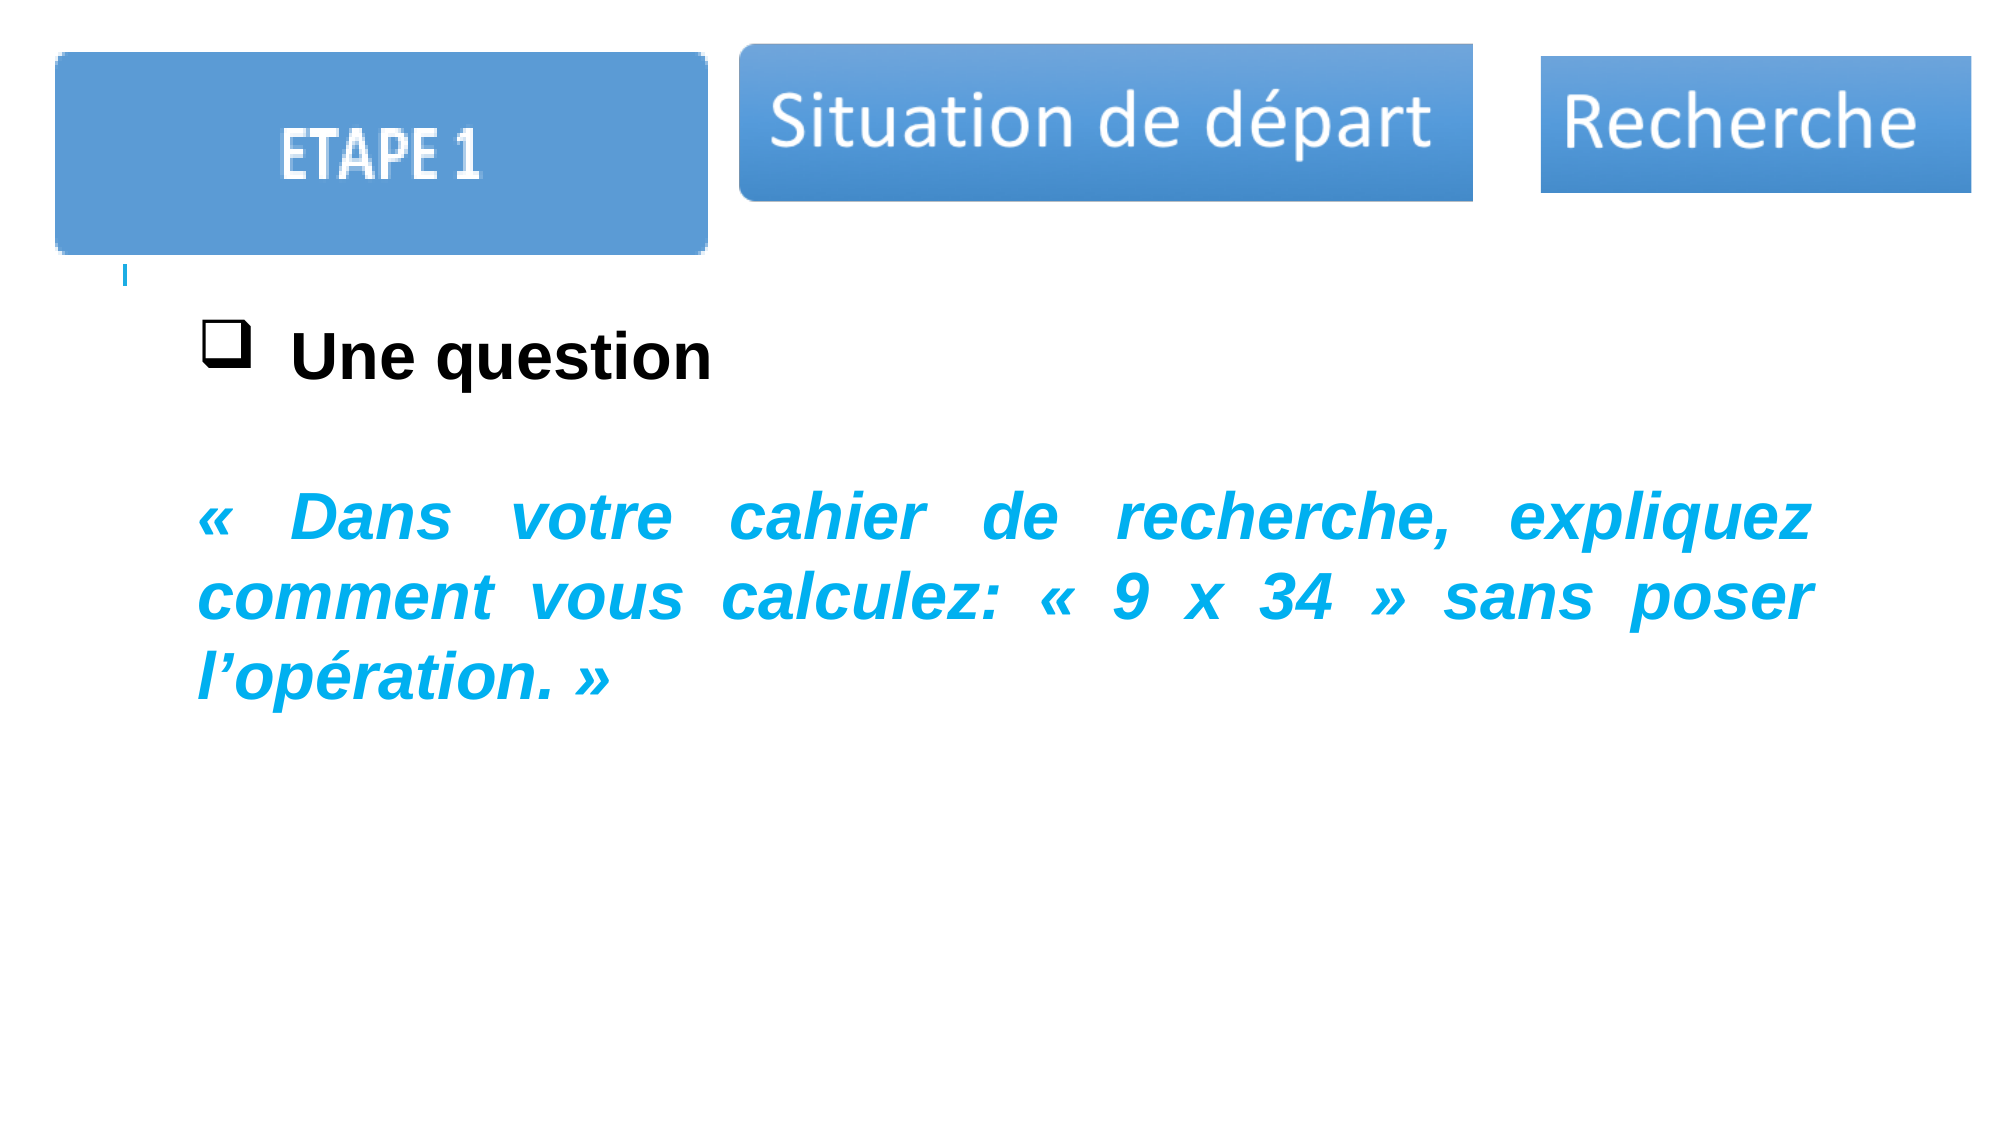

Une question
« Dans votre cahier de recherche, expliquez comment vous calculez: « 9 x 34 » sans poser l’opération. »